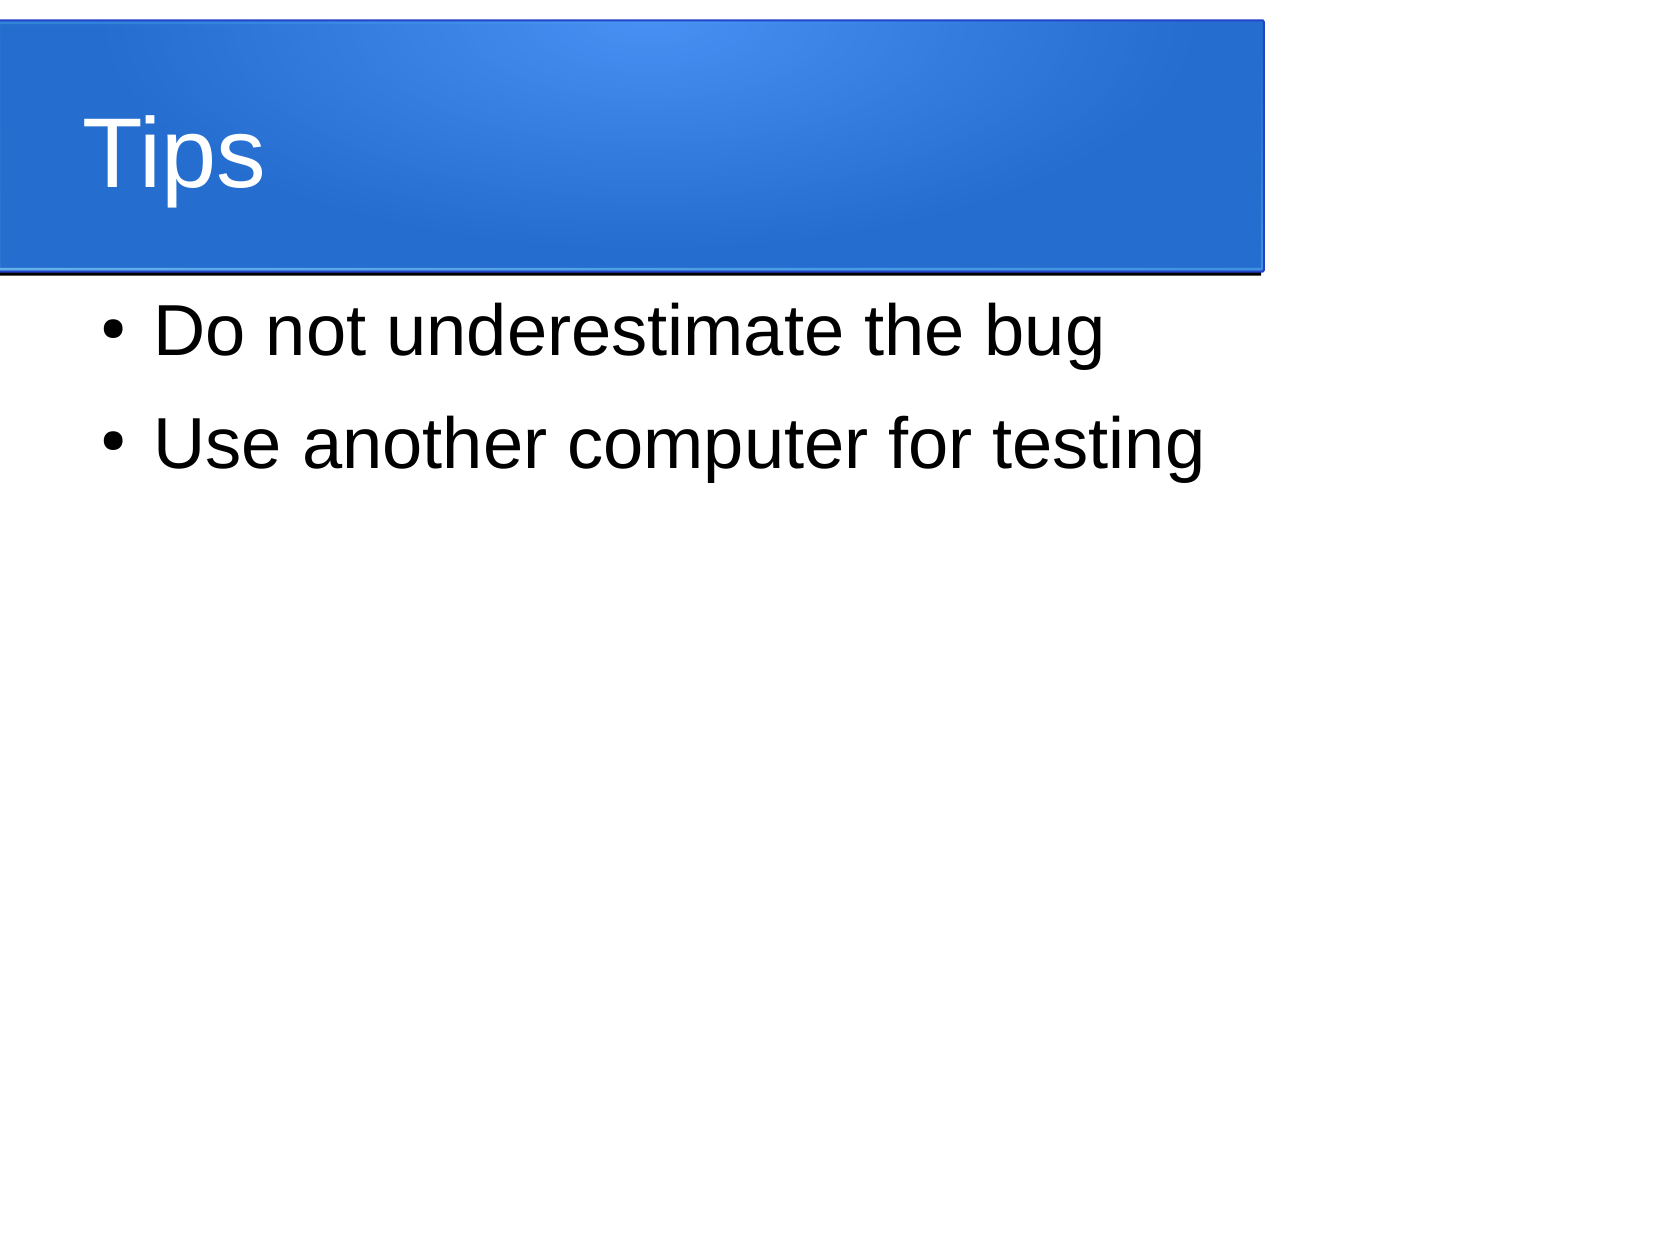

# Tips
Do not underestimate the bug
Use another computer for testing